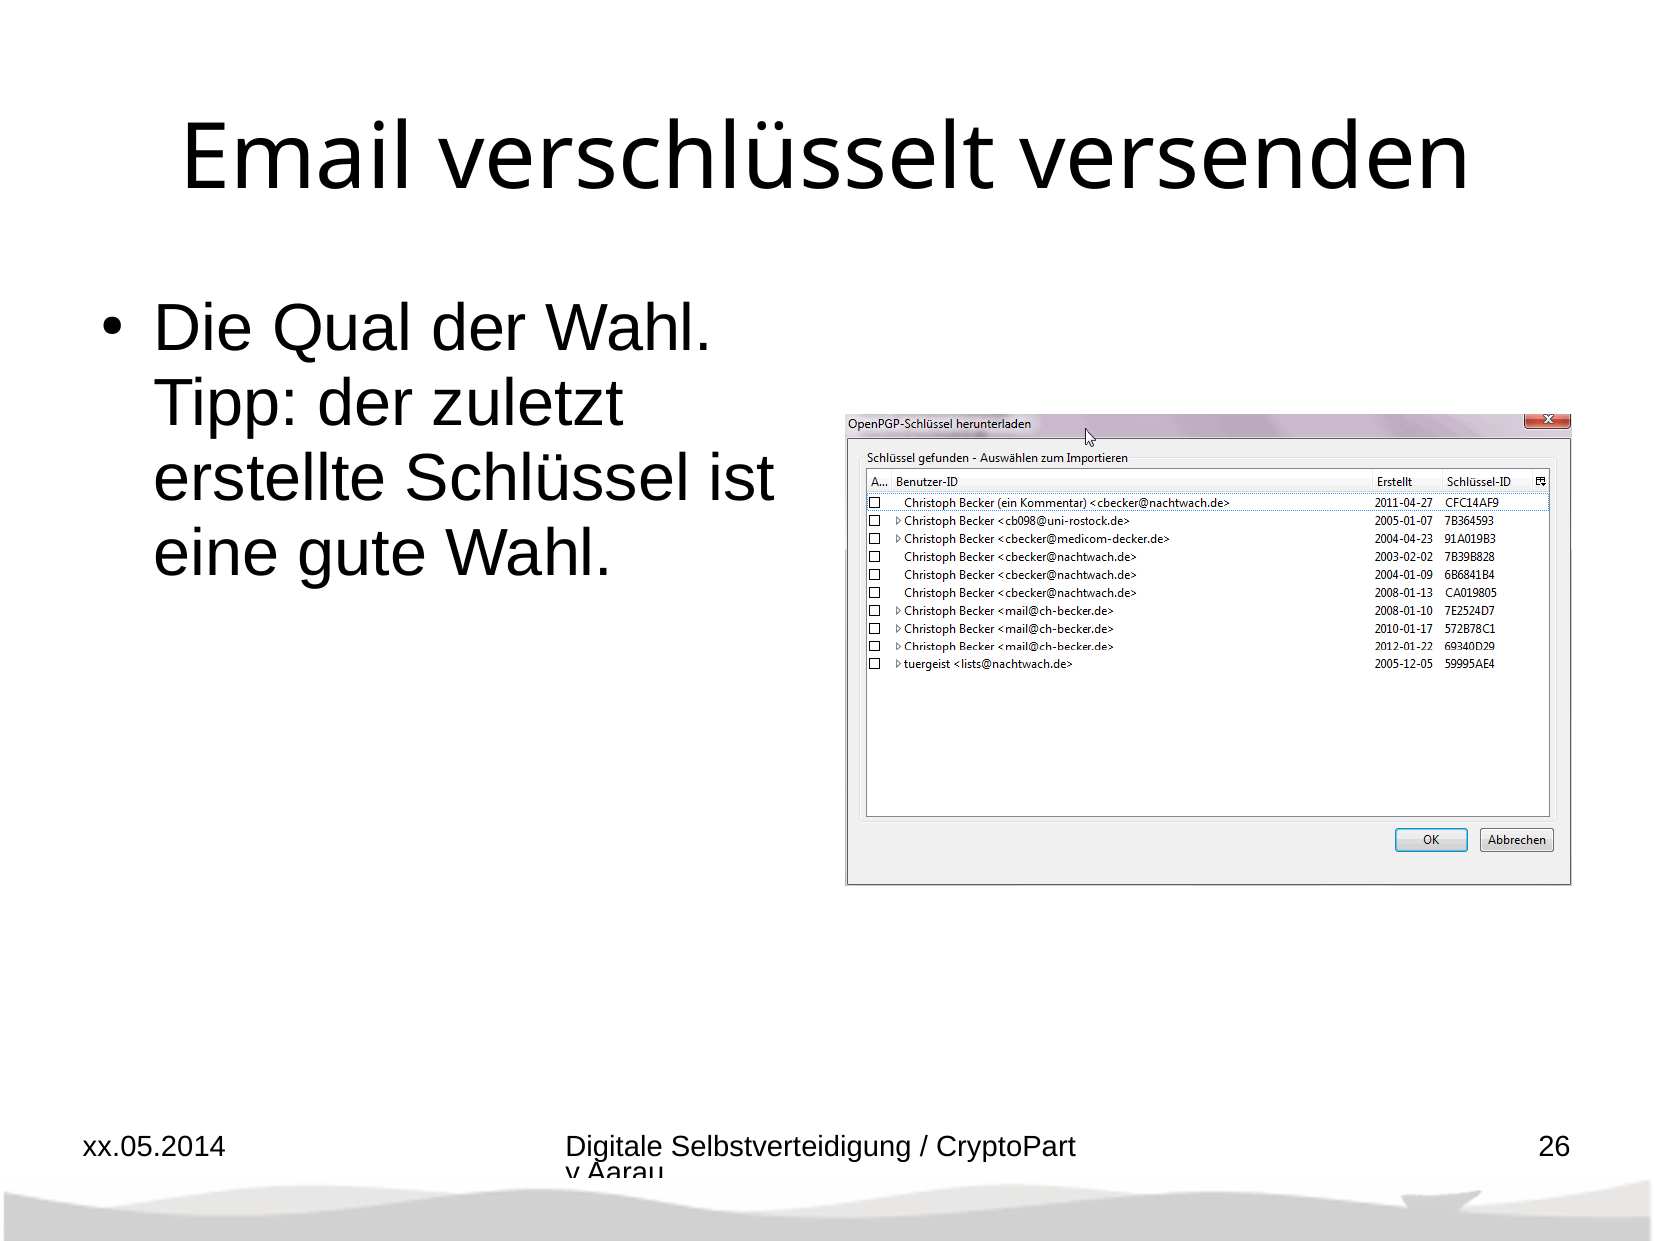

# Email verschlüsselt versenden
Die Qual der Wahl. Tipp: der zuletzt erstellte Schlüssel ist eine gute Wahl.
xx.05.2014
Digitale Selbstverteidigung / CryptoParty Aarau
26